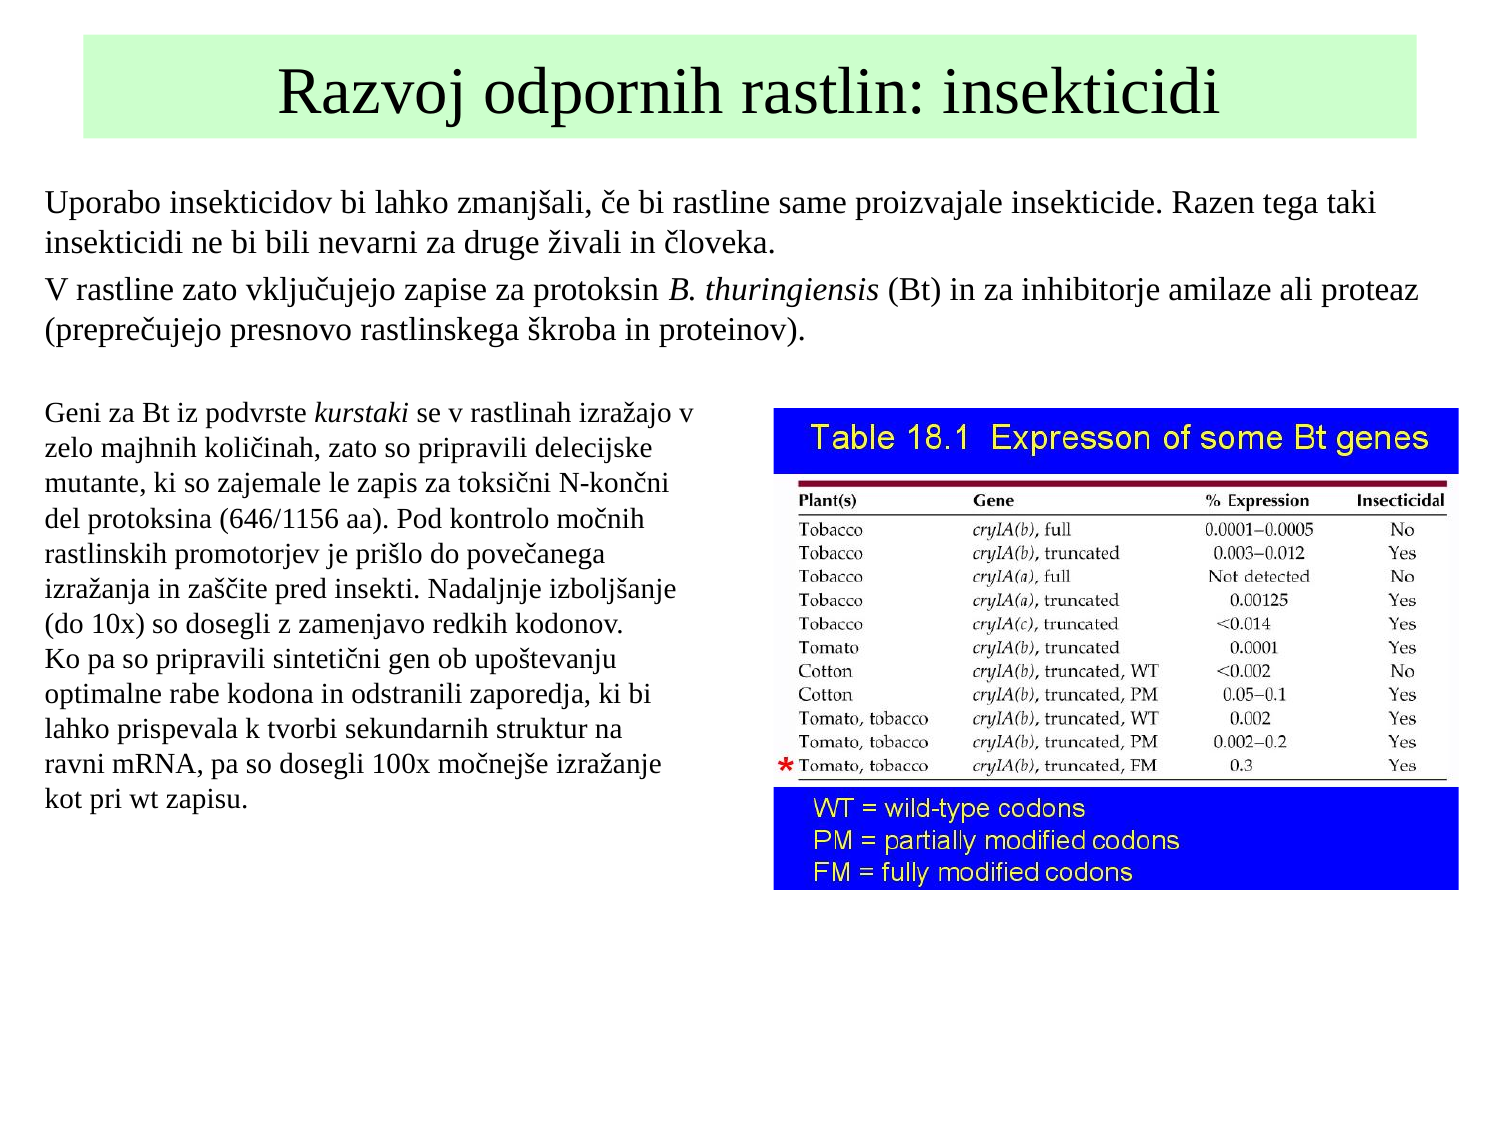

# Razvoj odpornih rastlin: insekticidi
Uporabo insekticidov bi lahko zmanjšali, če bi rastline same proizvajale insekticide. Razen tega taki insekticidi ne bi bili nevarni za druge živali in človeka.
V rastline zato vključujejo zapise za protoksin B. thuringiensis (Bt) in za inhibitorje amilaze ali proteaz (preprečujejo presnovo rastlinskega škroba in proteinov).
Geni za Bt iz podvrste kurstaki se v rastlinah izražajo v
zelo majhnih količinah, zato so pripravili delecijske
mutante, ki so zajemale le zapis za toksični N-končni
del protoksina (646/1156 aa). Pod kontrolo močnih
rastlinskih promotorjev je prišlo do povečanega
izražanja in zaščite pred insekti. Nadaljnje izboljšanje
(do 10x) so dosegli z zamenjavo redkih kodonov.
Ko pa so pripravili sintetični gen ob upoštevanju
optimalne rabe kodona in odstranili zaporedja, ki bi
lahko prispevala k tvorbi sekundarnih struktur na
ravni mRNA, pa so dosegli 100x močnejše izražanje
kot pri wt zapisu.